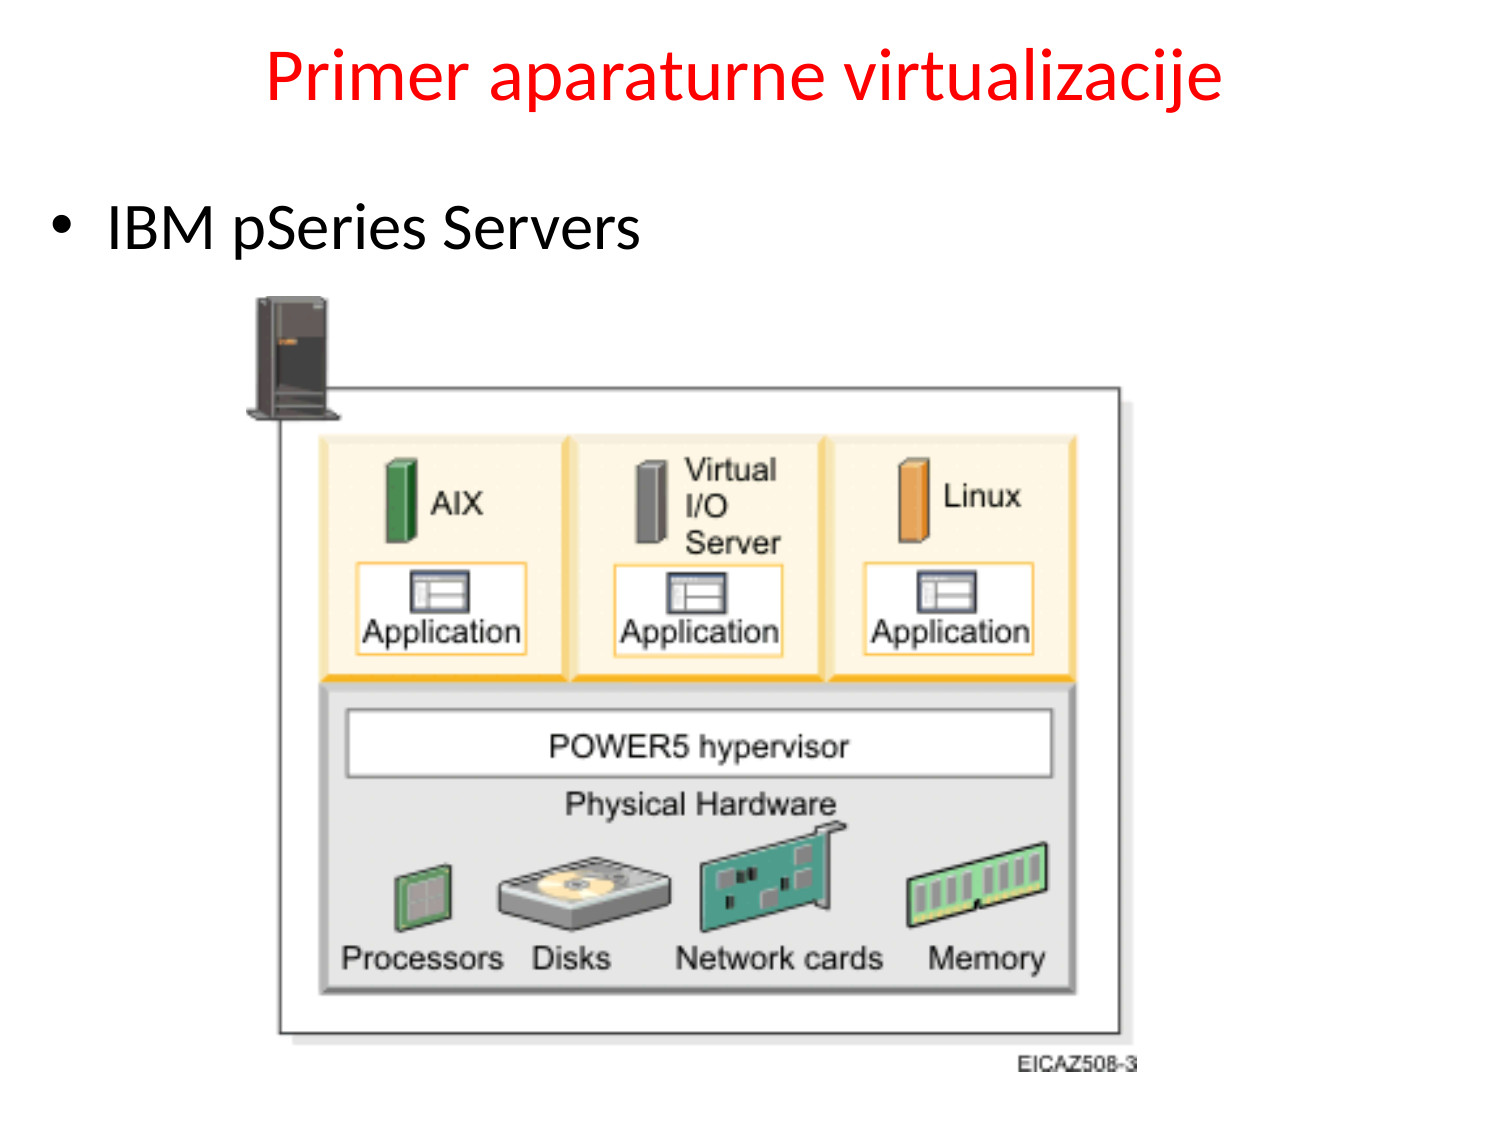

# Primer aparaturne virtualizacije
IBM pSeries Servers